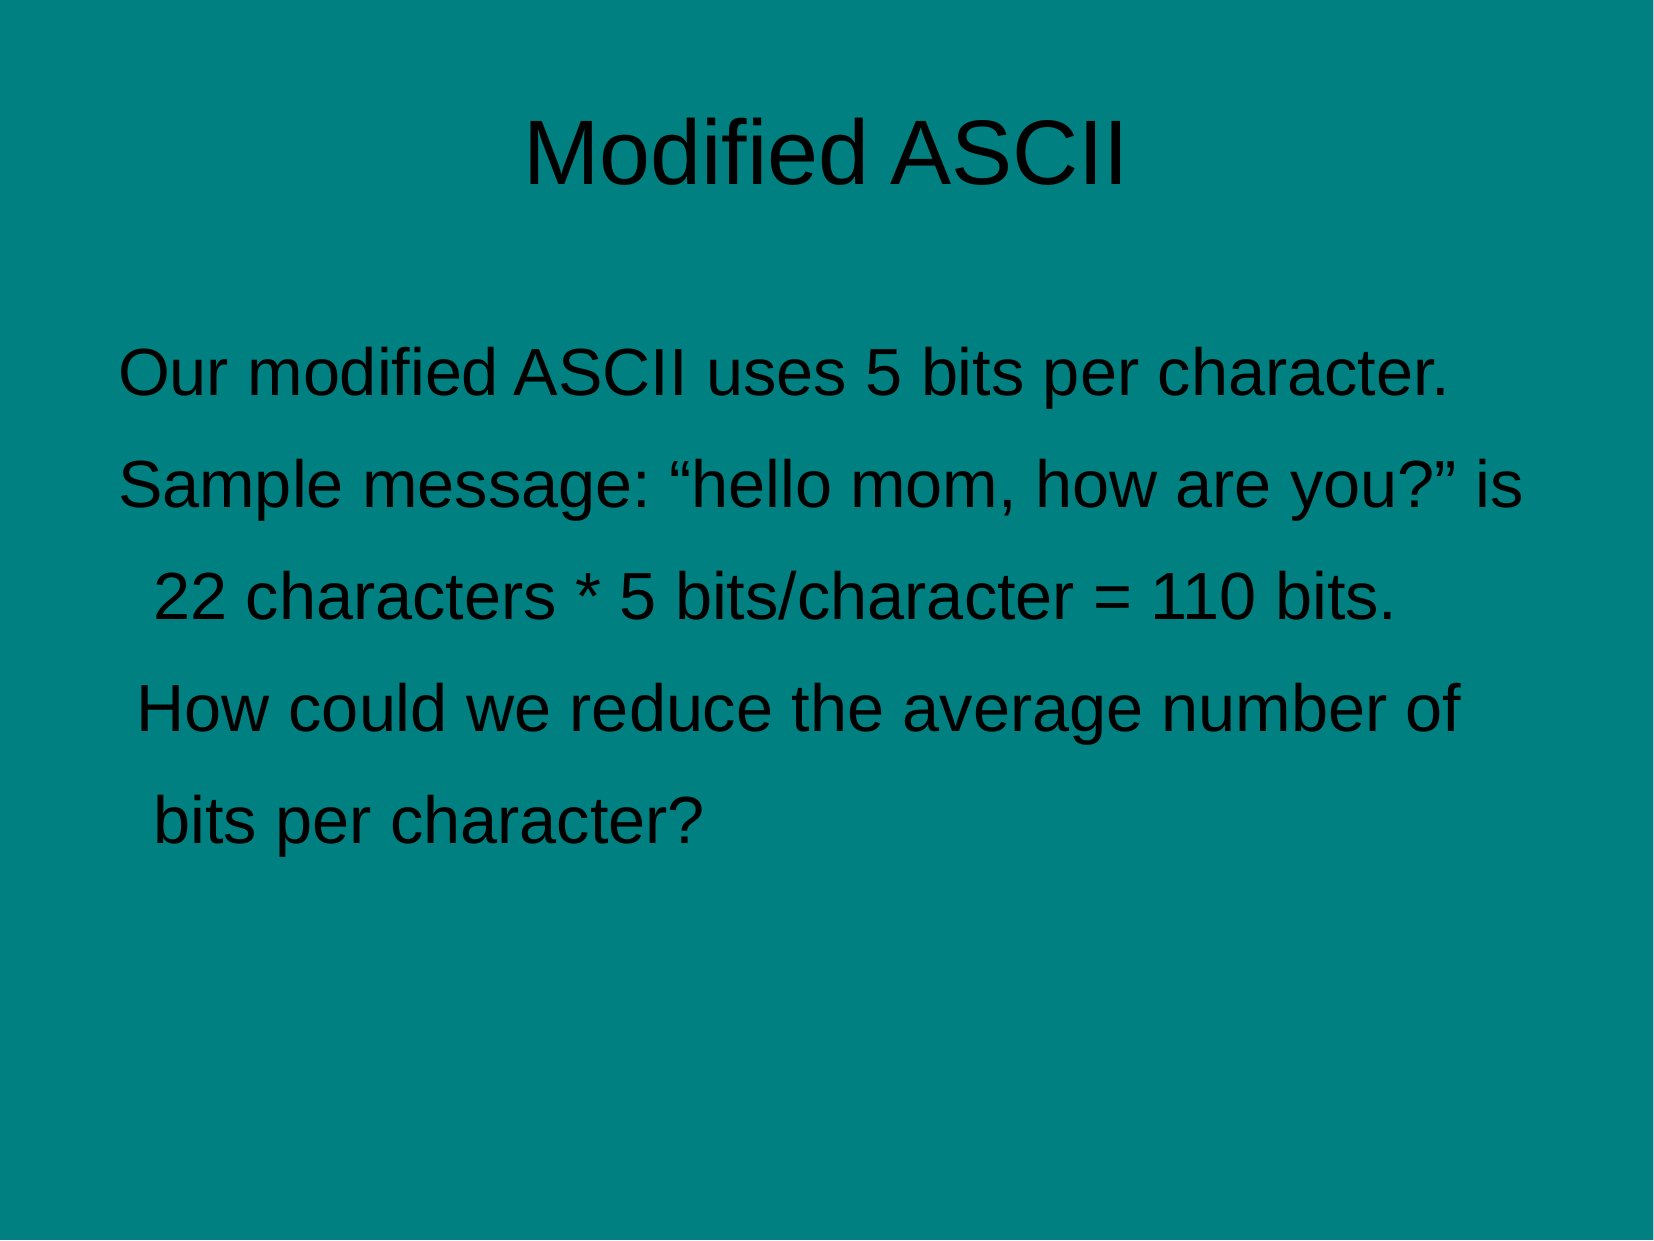

# Modified ASCII
Our modified ASCII uses 5 bits per character.
Sample message: “hello mom, how are you?” is 22 characters * 5 bits/character = 110 bits.
 How could we reduce the average number of bits per character?